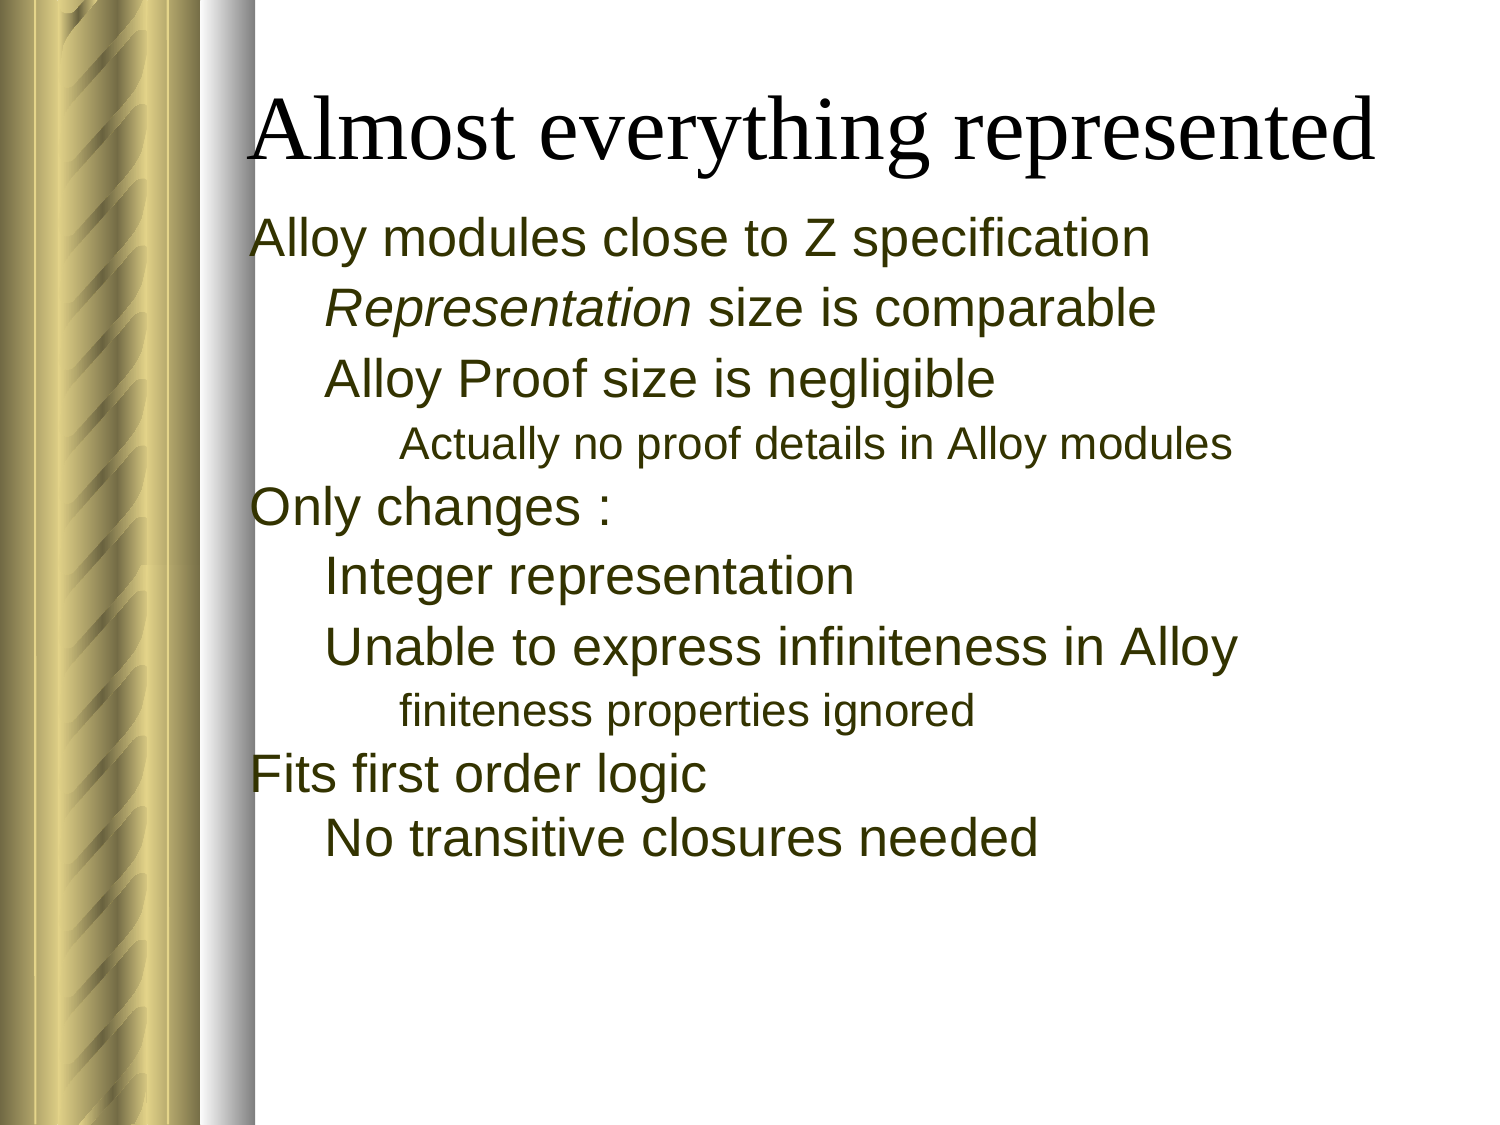

# Almost everything represented
Alloy modules close to Z specification
Representation size is comparable
Alloy Proof size is negligible
Actually no proof details in Alloy modules
Only changes :
Integer representation
Unable to express infiniteness in Alloy
finiteness properties ignored
Fits first order logic
No transitive closures needed